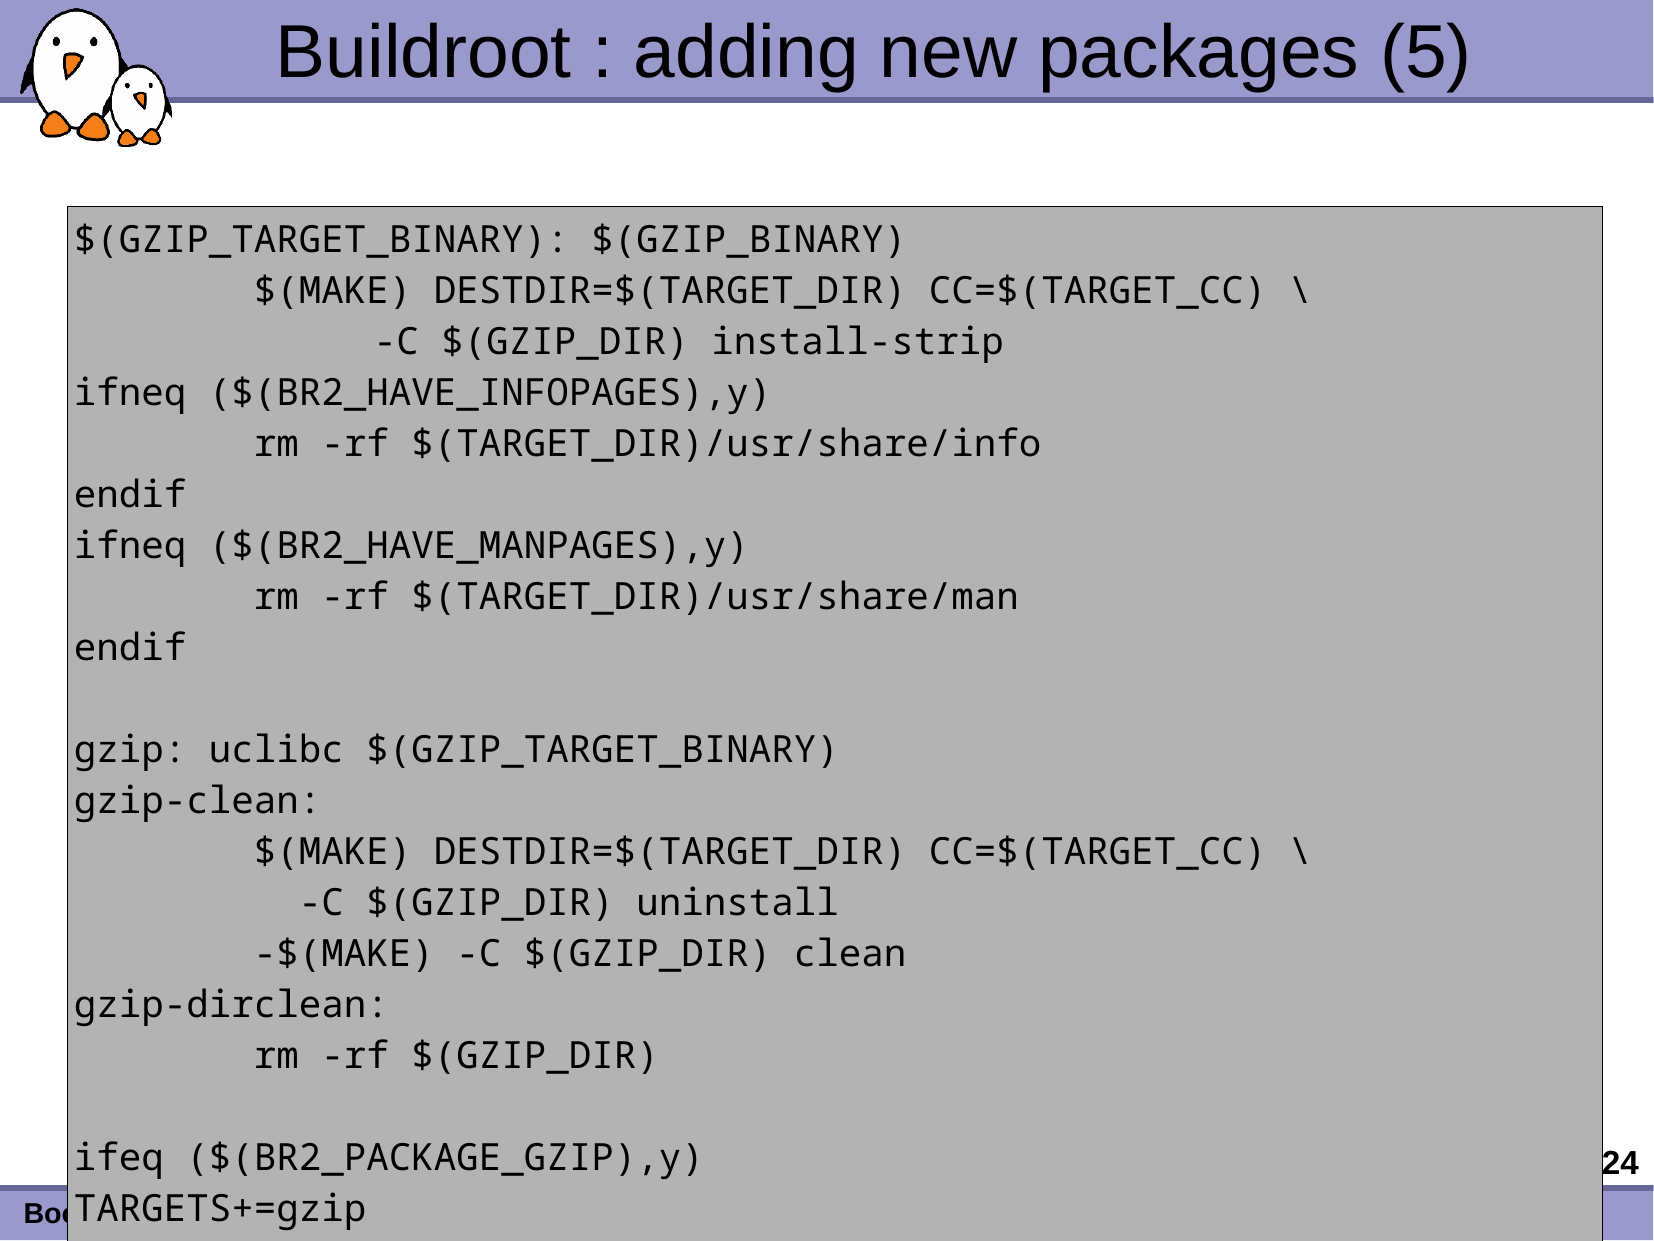

# Buildroot : adding new packages (5)
$(GZIP_TARGET_BINARY): $(GZIP_BINARY)
 $(MAKE) DESTDIR=$(TARGET_DIR) CC=$(TARGET_CC) \
				-C $(GZIP_DIR) install-strip
ifneq ($(BR2_HAVE_INFOPAGES),y)
 rm -rf $(TARGET_DIR)/usr/share/info
endif
ifneq ($(BR2_HAVE_MANPAGES),y)
 rm -rf $(TARGET_DIR)/usr/share/man
endif
gzip: uclibc $(GZIP_TARGET_BINARY)
gzip-clean:
 $(MAKE) DESTDIR=$(TARGET_DIR) CC=$(TARGET_CC) \
			-C $(GZIP_DIR) uninstall
 -$(MAKE) -C $(GZIP_DIR) clean
gzip-dirclean:
 rm -rf $(GZIP_DIR)
ifeq ($(BR2_PACKAGE_GZIP),y)
TARGETS+=gzip
endif